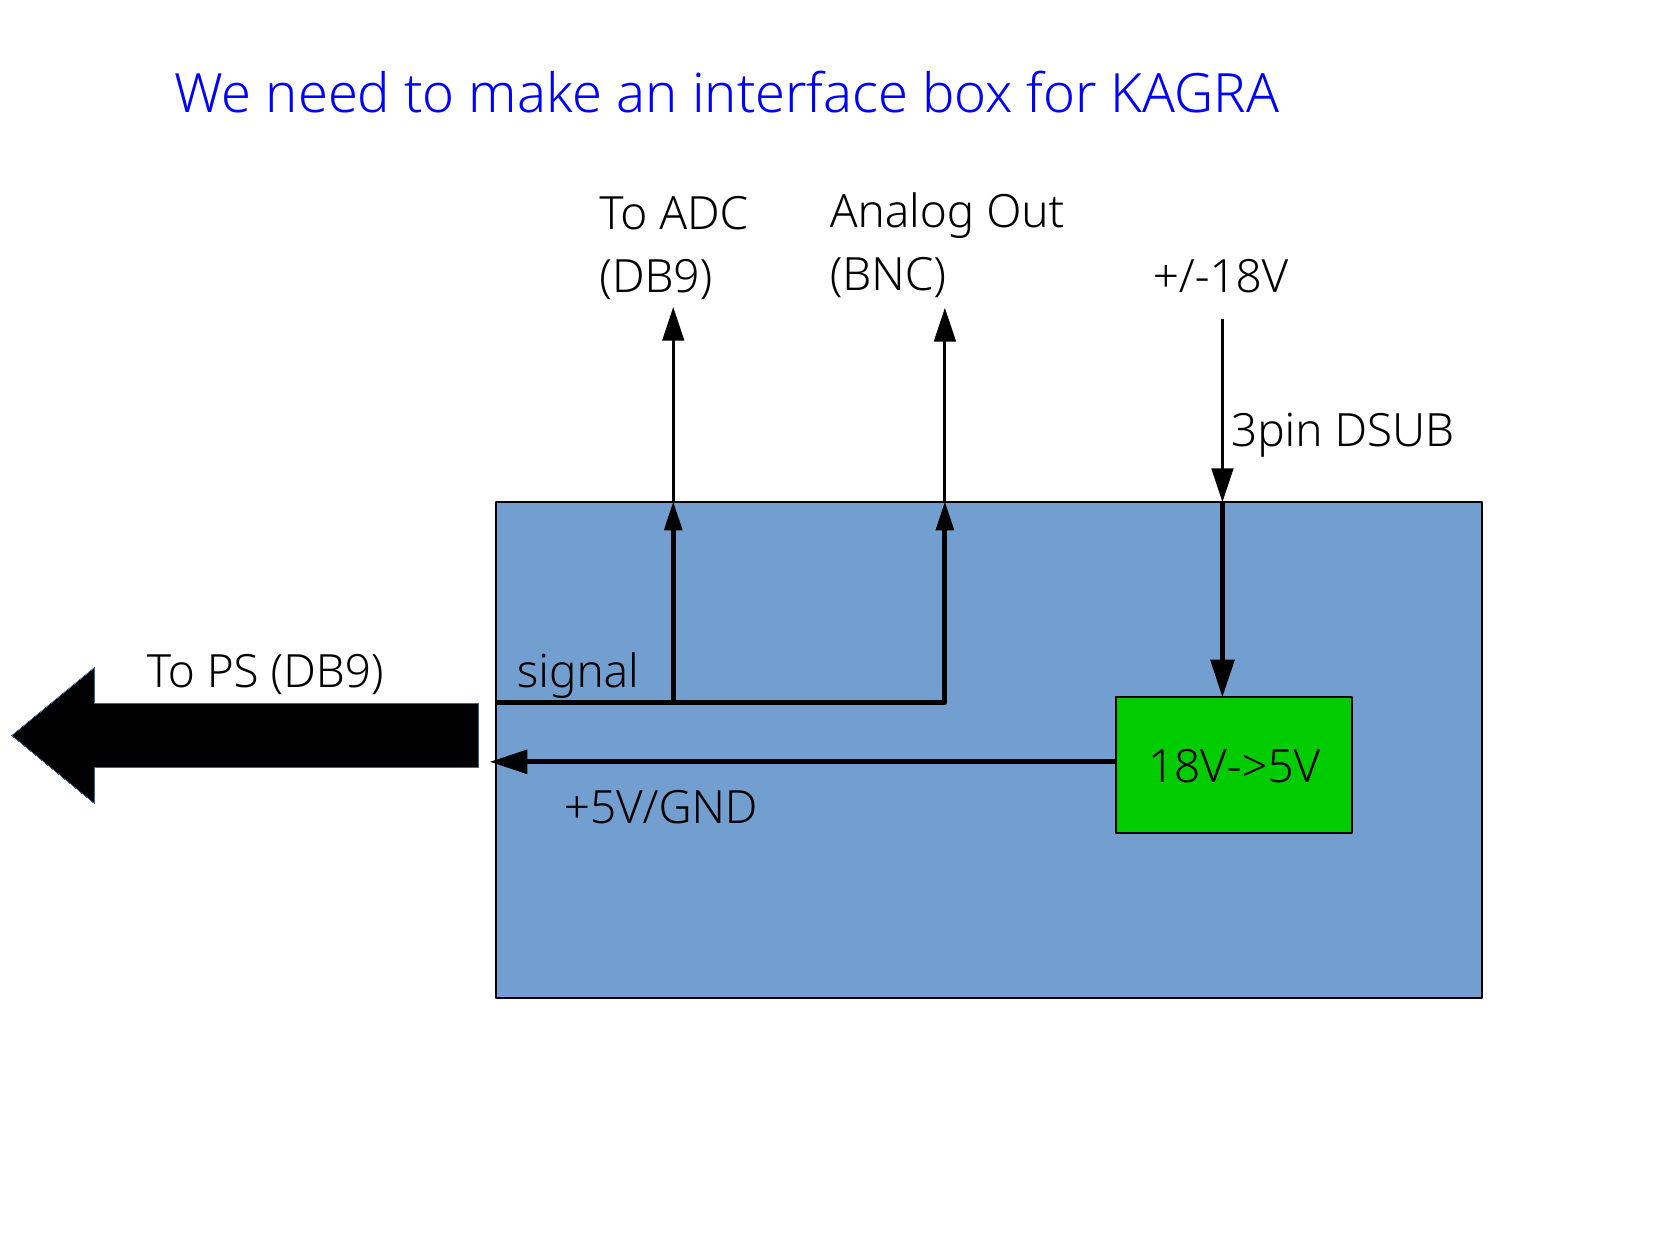

We need to make an interface box for KAGRA
Analog Out
(BNC)
To ADC
(DB9)
+/-18V
3pin DSUB
To PS (DB9)
signal
18V->5V
+5V/GND